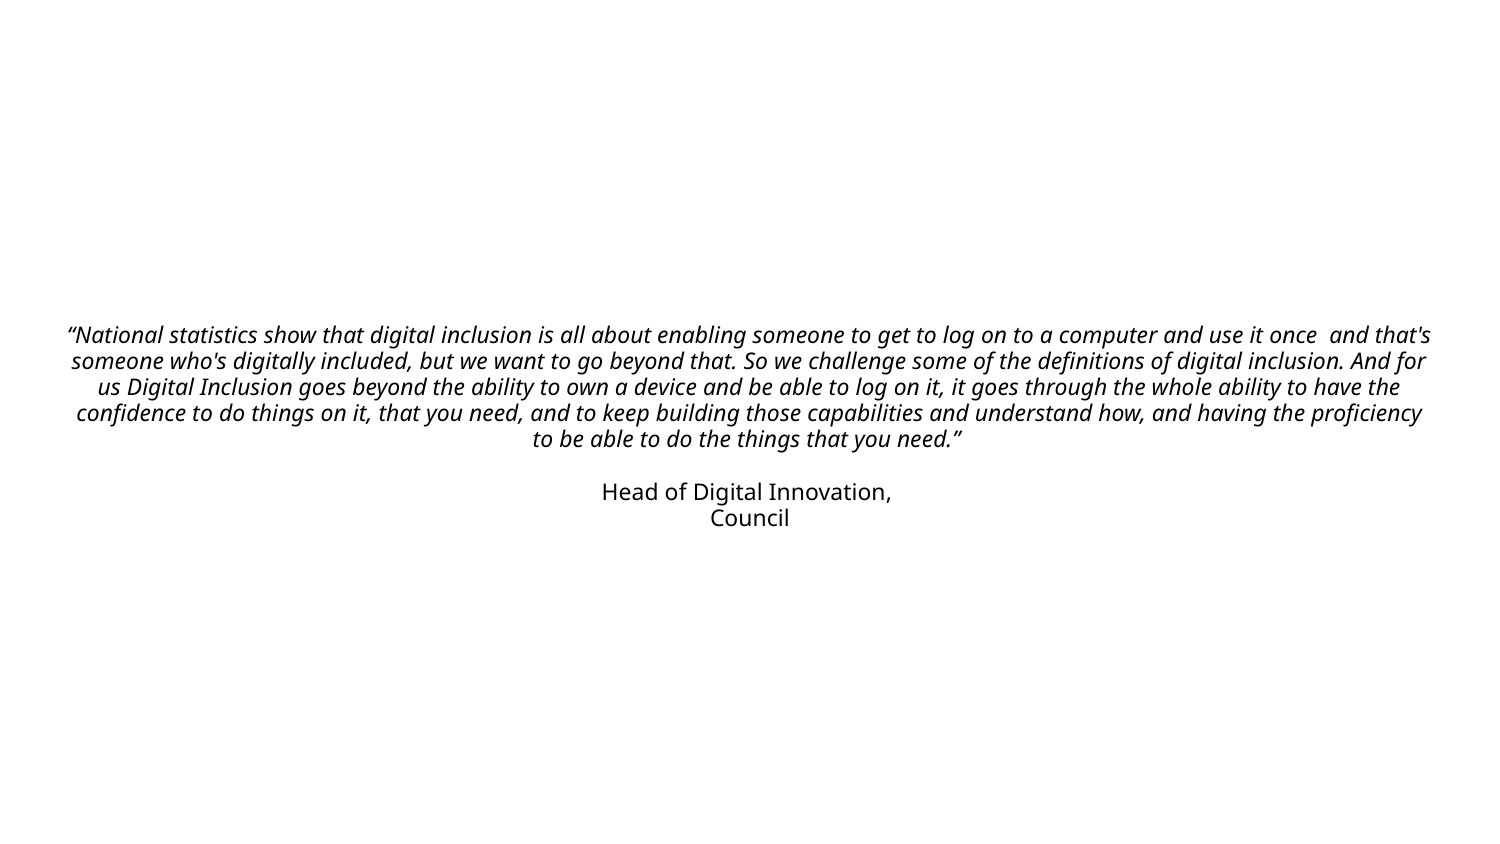

# “National statistics show that digital inclusion is all about enabling someone to get to log on to a computer and use it once and that's someone who's digitally included, but we want to go beyond that. So we challenge some of the definitions of digital inclusion. And for us Digital Inclusion goes beyond the ability to own a device and be able to log on it, it goes through the whole ability to have the confidence to do things on it, that you need, and to keep building those capabilities and understand how, and having the proficiency to be able to do the things that you need.”
Head of Digital Innovation,
Council